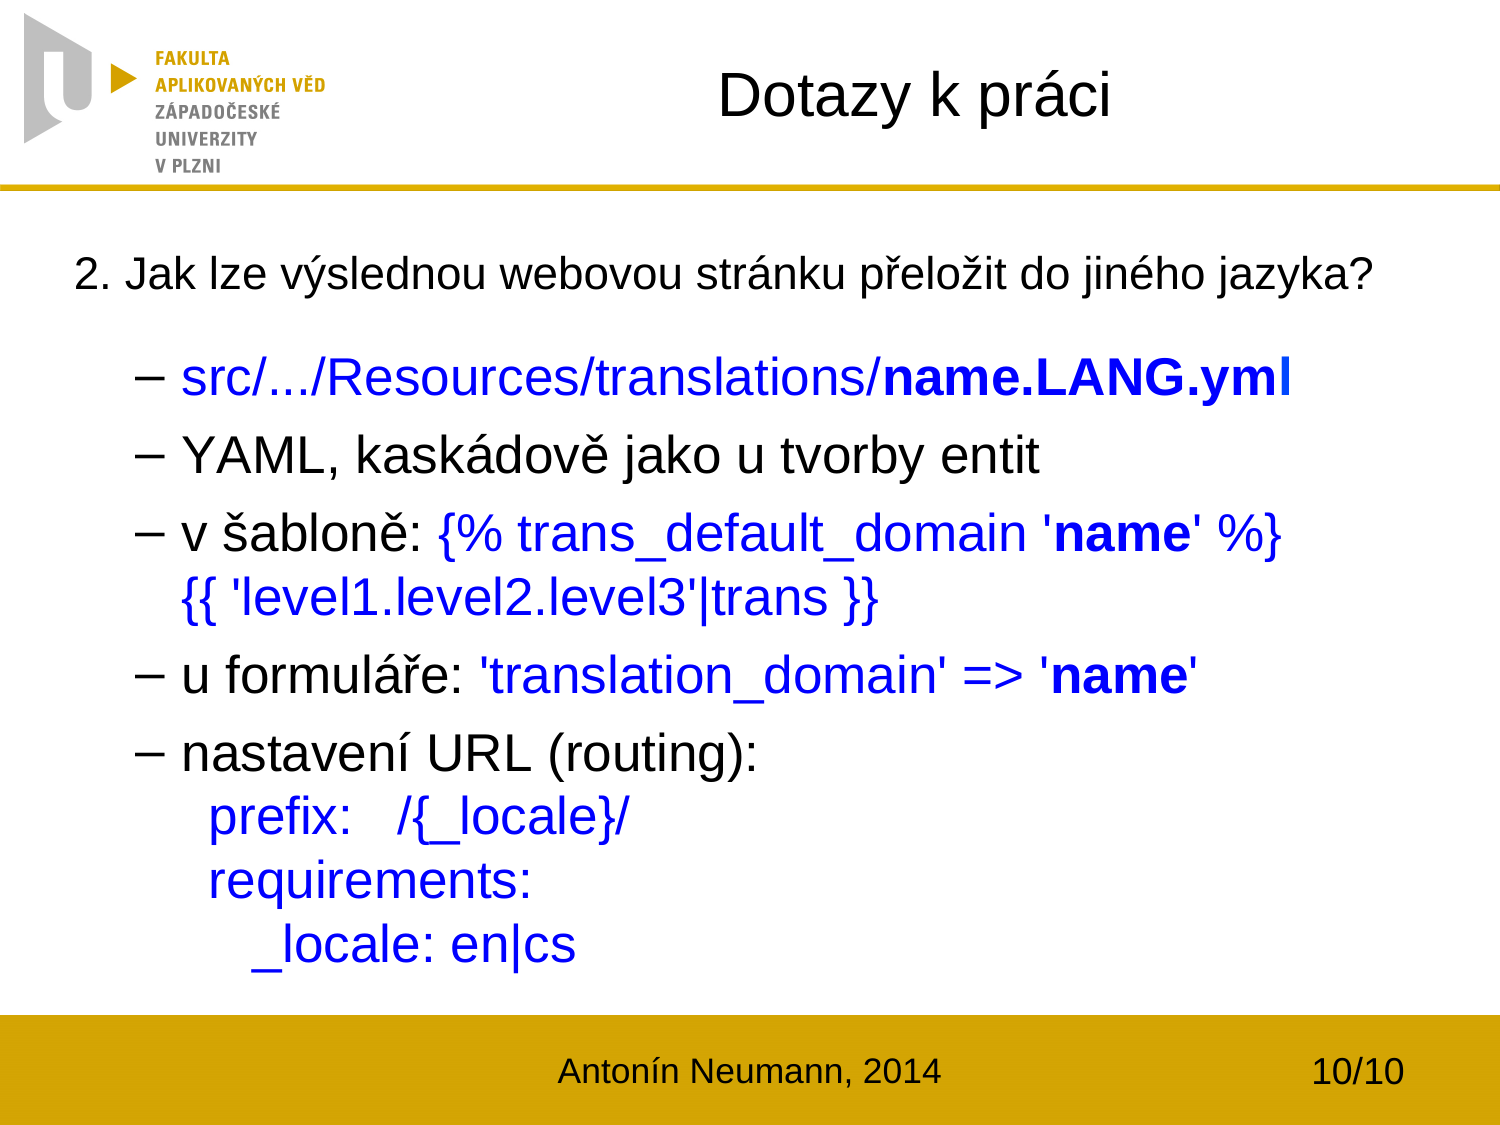

# Dotazy k práci
Jak lze výslednou webovou stránku přeložit do jiného jazyka?
src/.../Resources/translations/name.LANG.yml
YAML, kaskádově jako u tvorby entit
v šabloně: {% trans_default_domain 'name' %}
{{ 'level1.level2.level3'|trans }}
u formuláře: 'translation_domain' => 'name'
nastavení URL (routing):
	prefix: /{_locale}/
	requirements:
 							 _locale: en|cs
Antonín Neumann, 2014